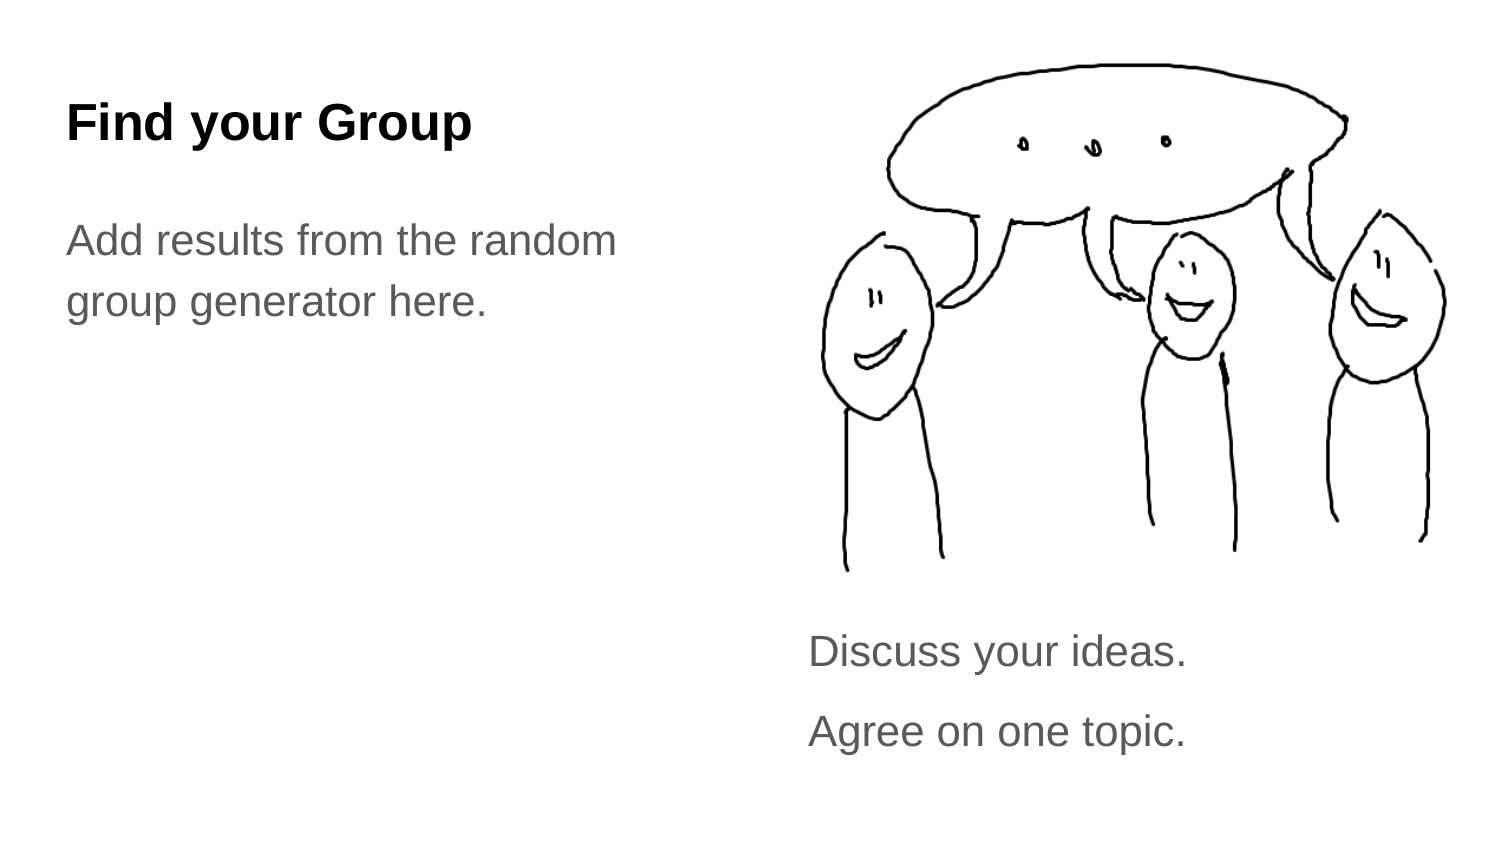

# Find your Group
Add results from the random group generator here.
Discuss your ideas.
Agree on one topic.